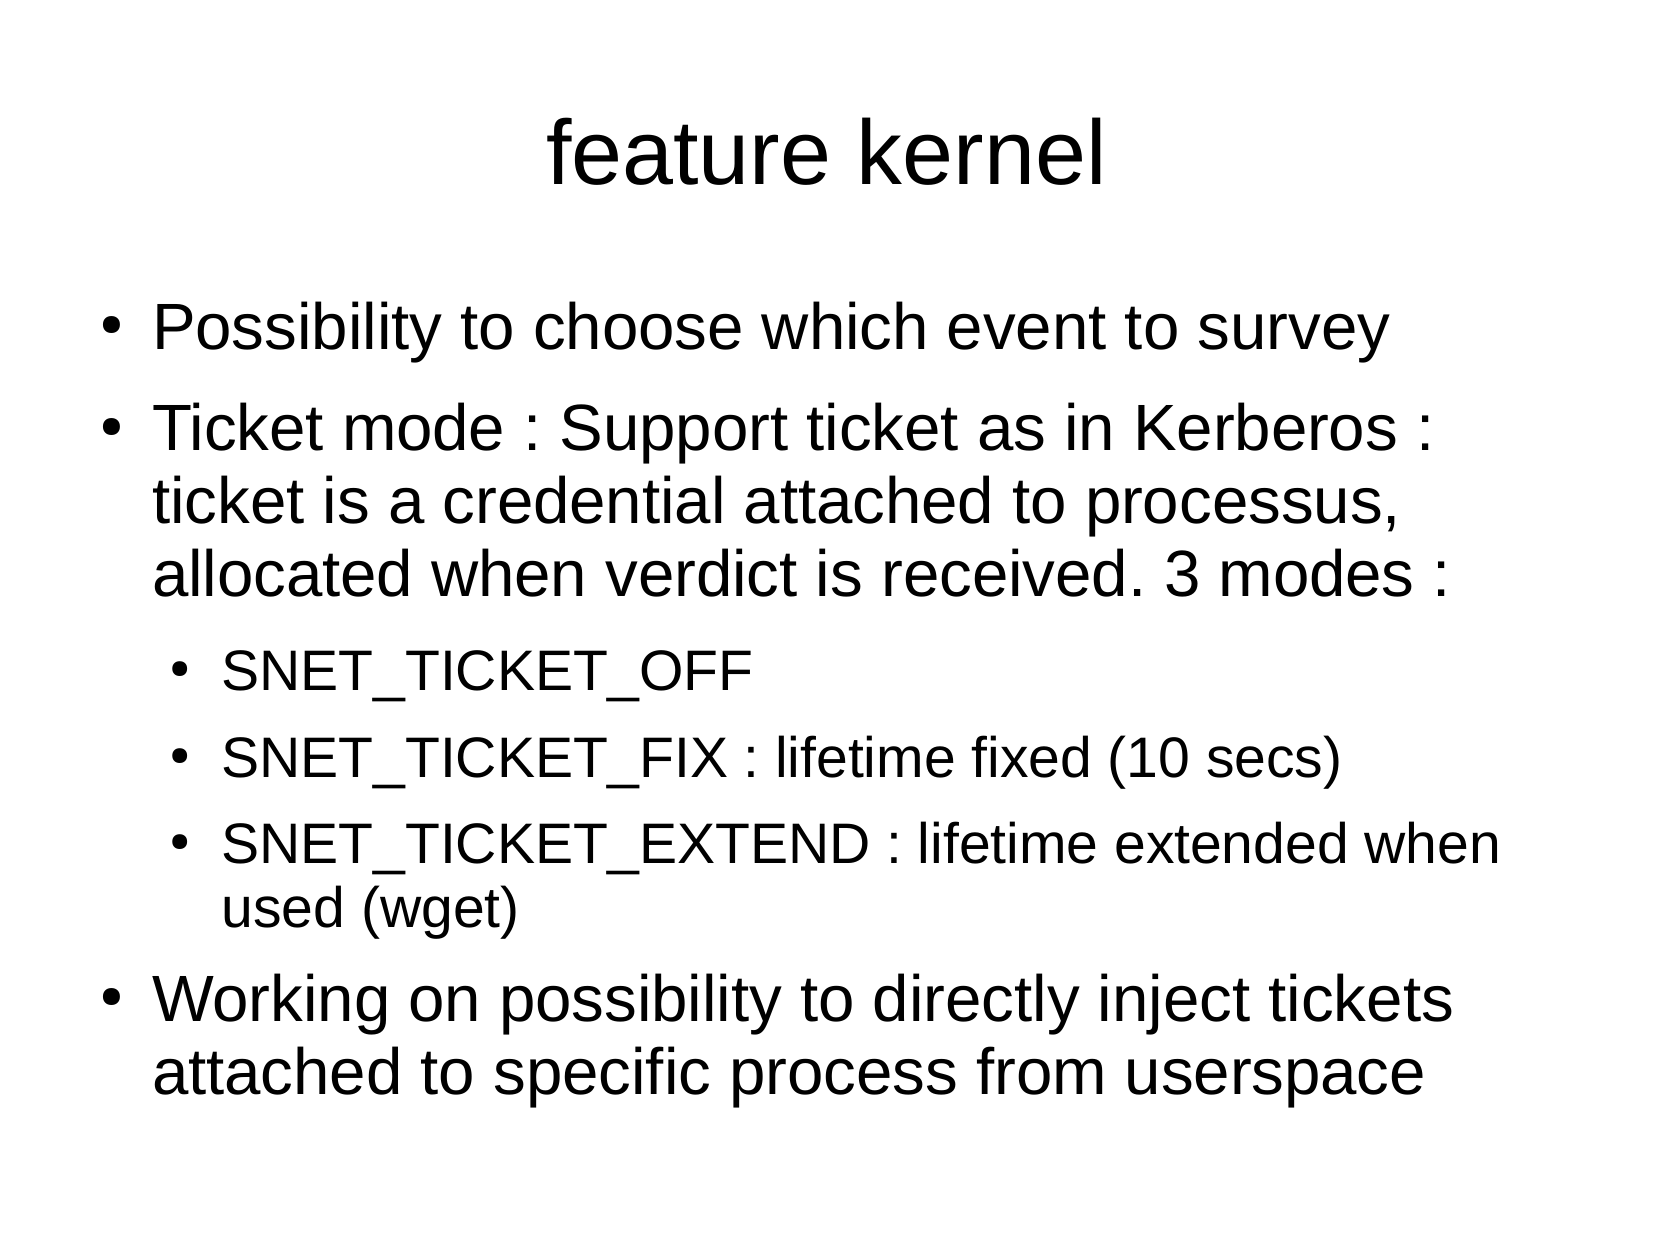

# feature kernel
Possibility to choose which event to survey
Ticket mode : Support ticket as in Kerberos : ticket is a credential attached to processus, allocated when verdict is received. 3 modes :
SNET_TICKET_OFF
SNET_TICKET_FIX : lifetime fixed (10 secs)
SNET_TICKET_EXTEND : lifetime extended when used (wget)
Working on possibility to directly inject tickets attached to specific process from userspace